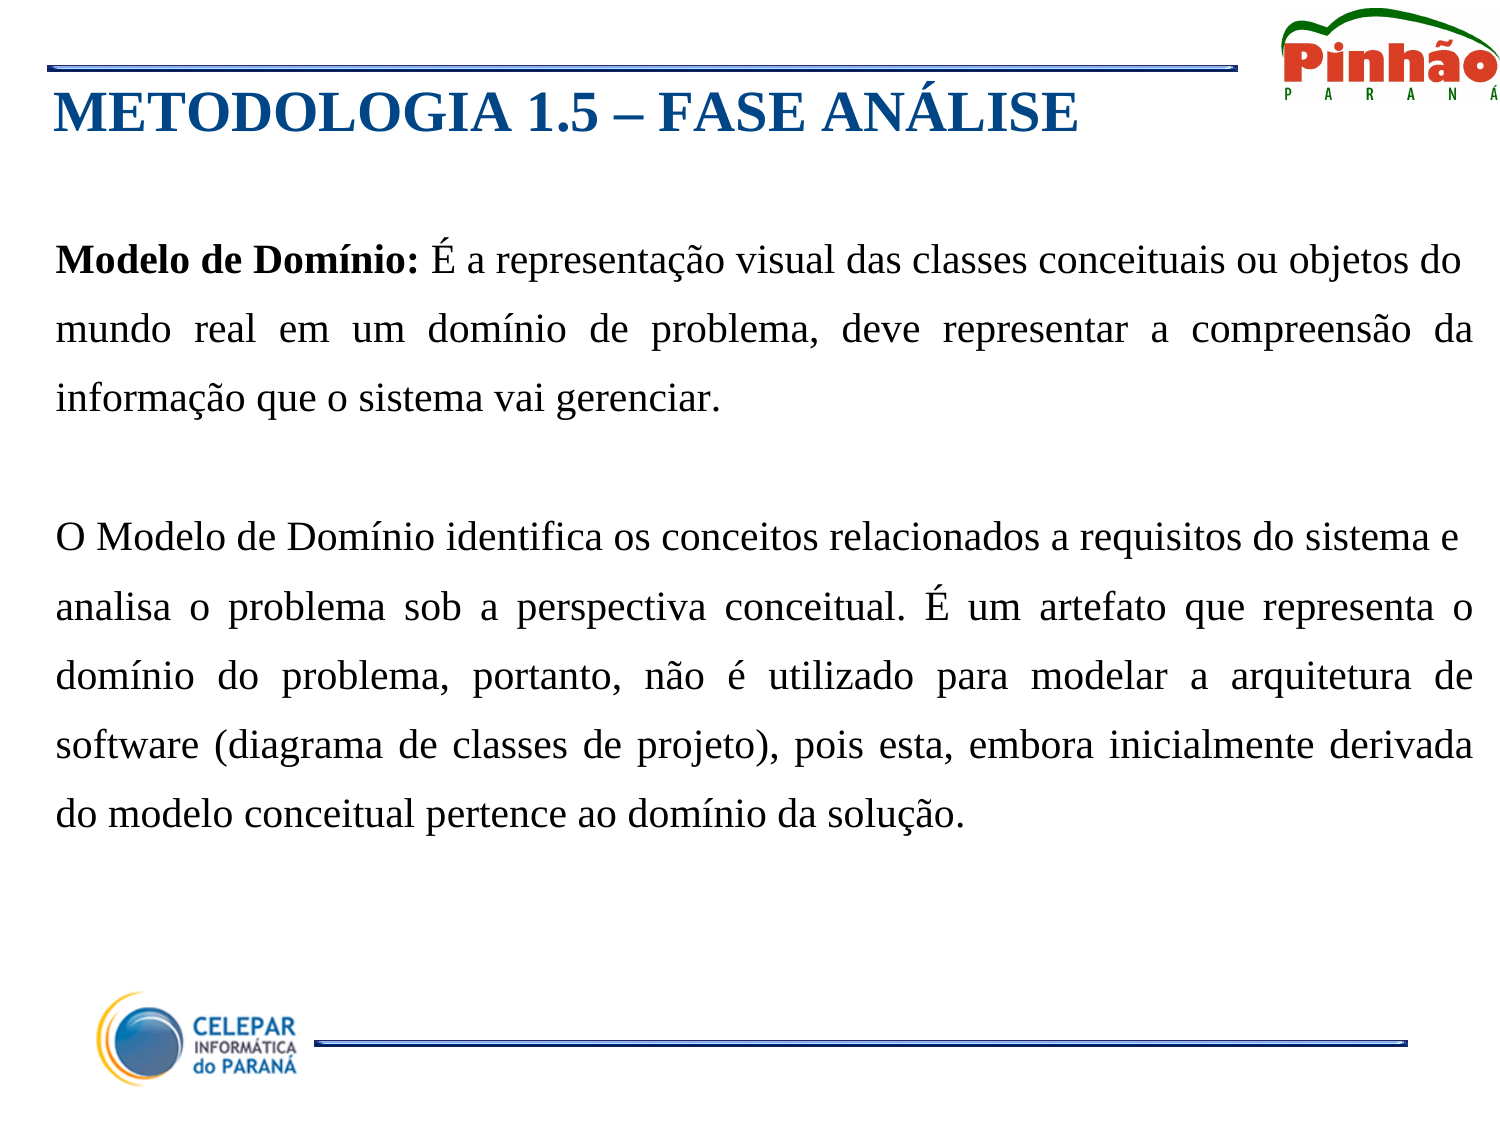

METODOLOGIA 1.5 – FASE ANÁLISE
Modelo de Domínio: É a representação visual das classes conceituais ou objetos do
mundo real em um domínio de problema, deve representar a compreensão da informação que o sistema vai gerenciar.
O Modelo de Domínio identifica os conceitos relacionados a requisitos do sistema e
analisa o problema sob a perspectiva conceitual. É um artefato que representa o domínio do problema, portanto, não é utilizado para modelar a arquitetura de software (diagrama de classes de projeto), pois esta, embora inicialmente derivada do modelo conceitual pertence ao domínio da solução.